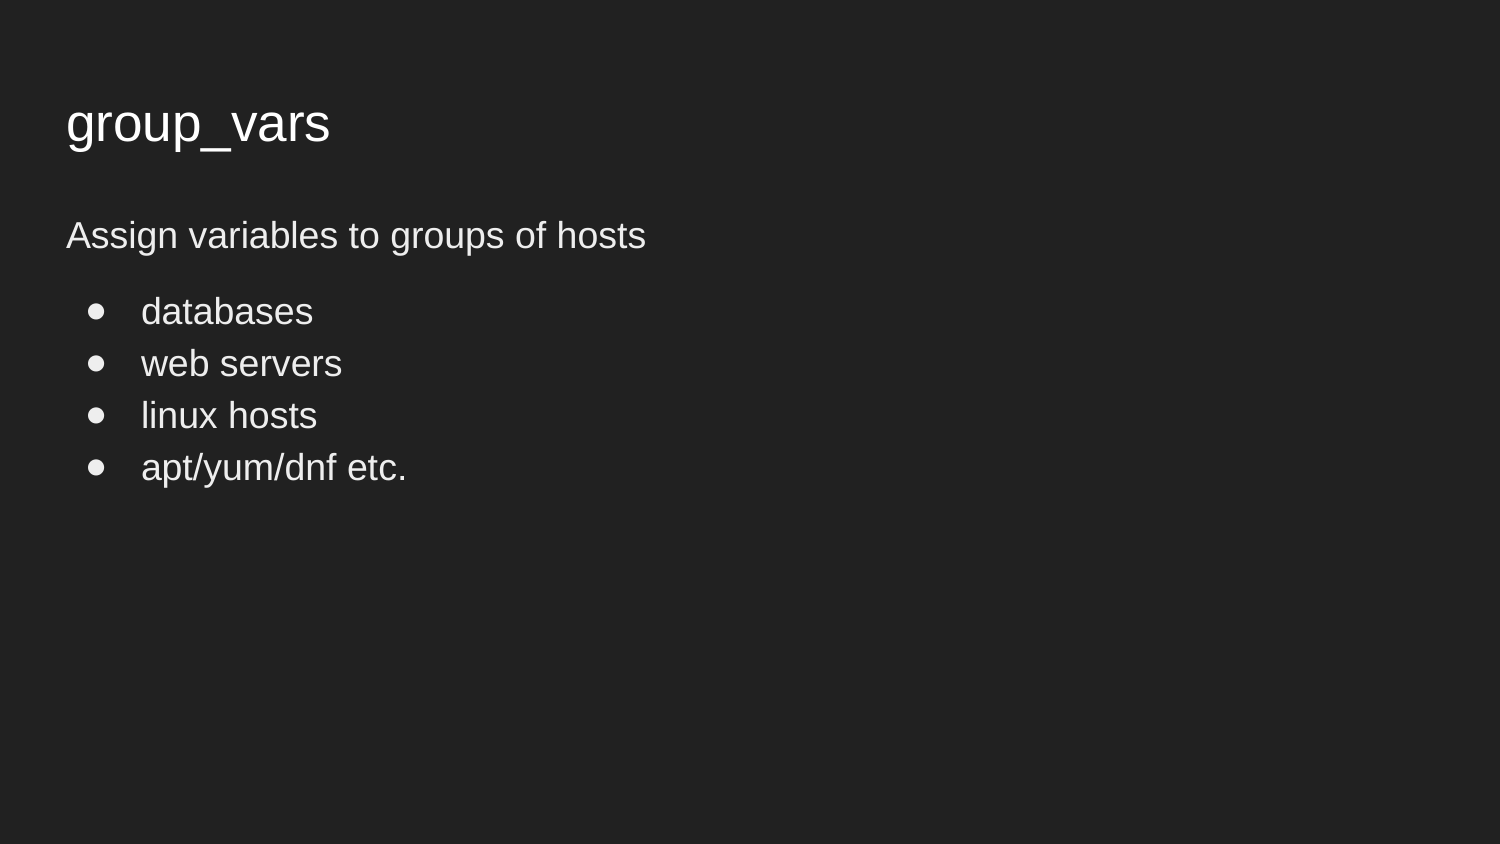

# group_vars
Assign variables to groups of hosts
databases
web servers
linux hosts
apt/yum/dnf etc.